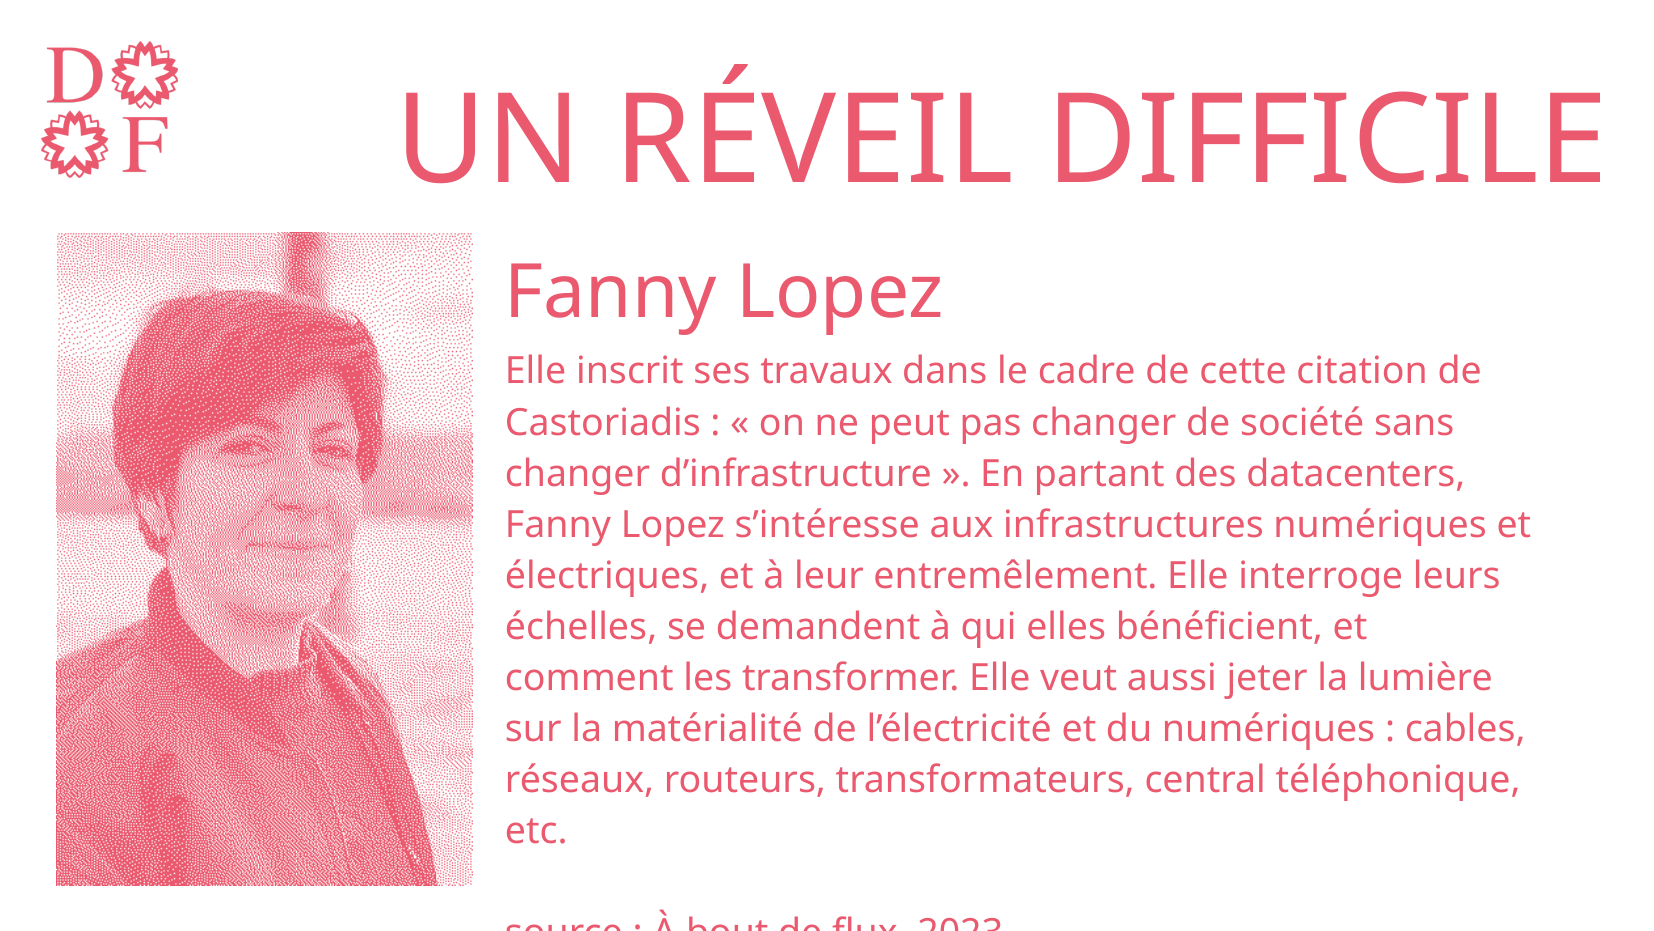

UN RÉVEIL DIFFICILE
Fanny Lopez
Elle inscrit ses travaux dans le cadre de cette citation de Castoriadis : « on ne peut pas changer de société sans changer d’infrastructure ». En partant des datacenters, Fanny Lopez s’intéresse aux infrastructures numériques et électriques, et à leur entremêlement. Elle interroge leurs échelles, se demandent à qui elles bénéficient, et comment les transformer. Elle veut aussi jeter la lumière sur la matérialité de l’électricité et du numériques : cables, réseaux, routeurs, transformateurs, central téléphonique, etc.
source : À bout de flux, 2023